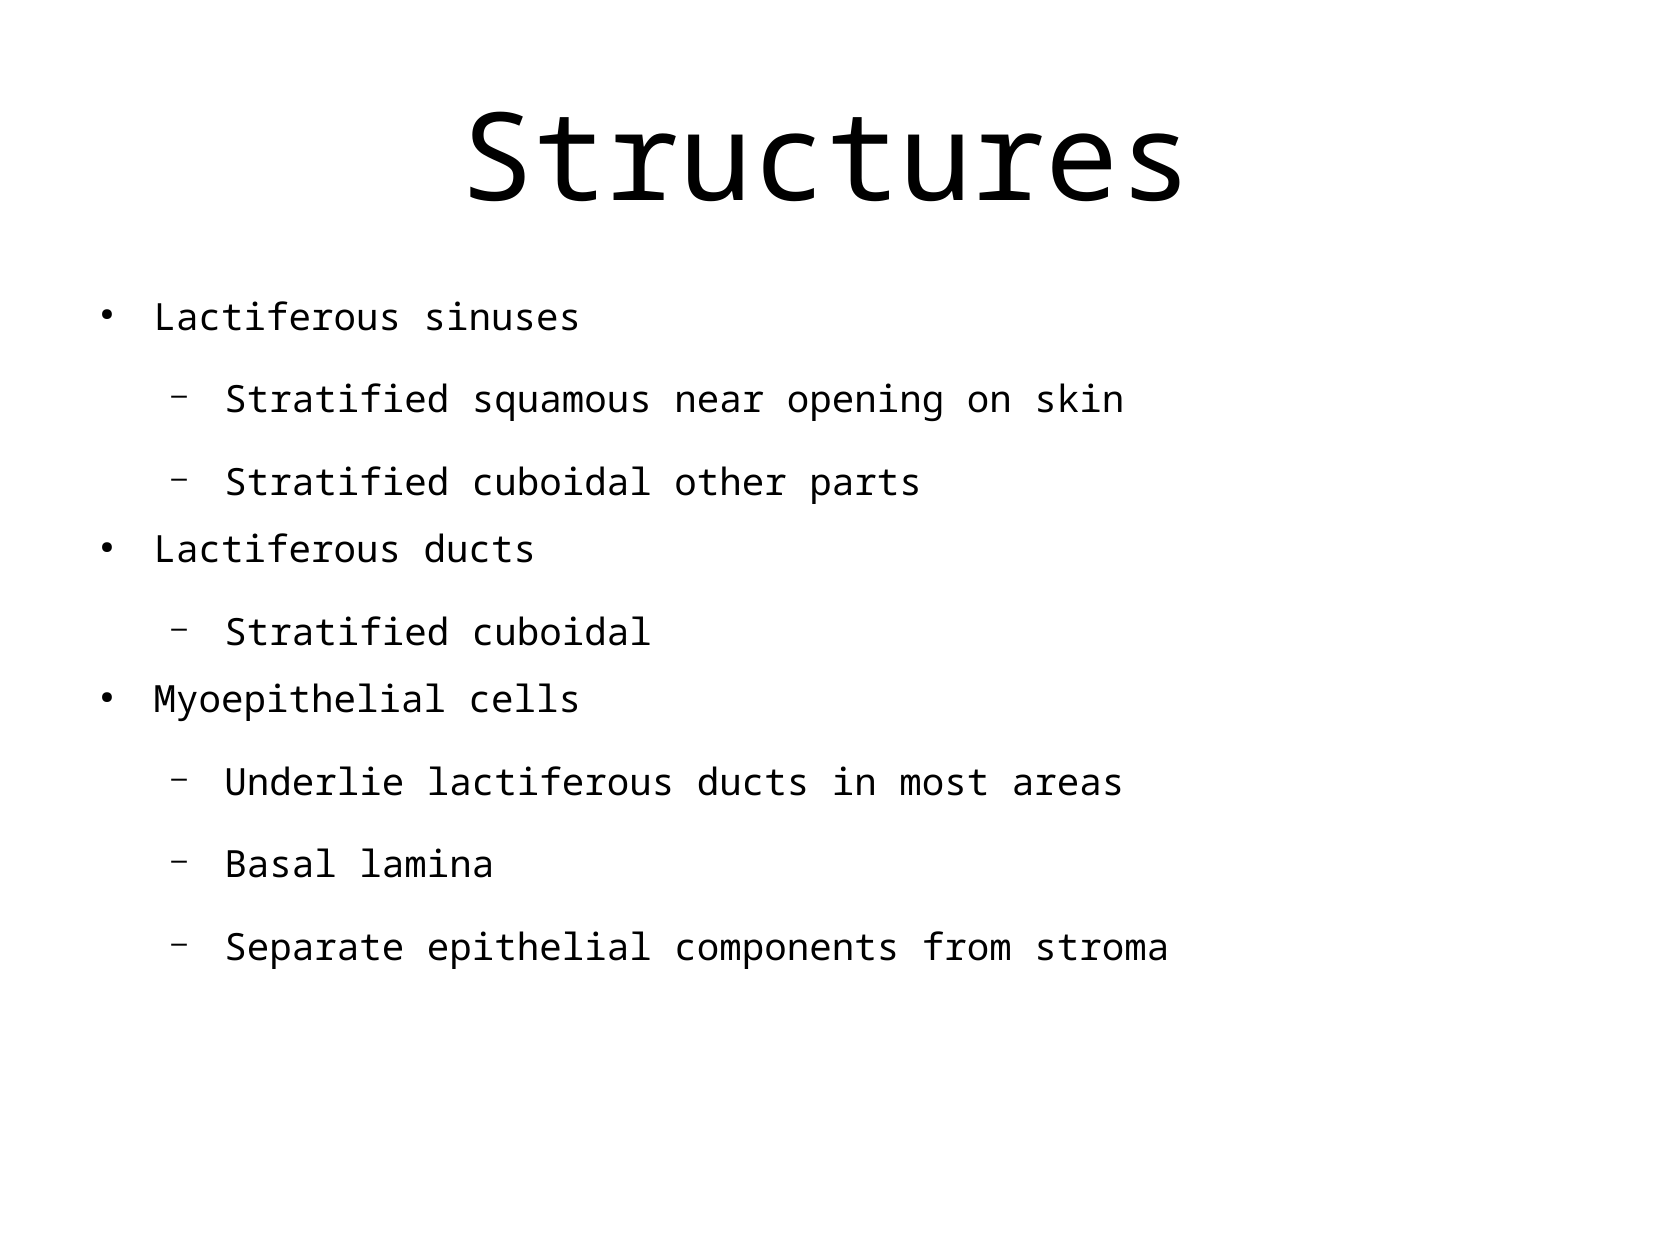

# Structures
Lactiferous sinuses
Stratified squamous near opening on skin
Stratified cuboidal other parts
Lactiferous ducts
Stratified cuboidal
Myoepithelial cells
Underlie lactiferous ducts in most areas
Basal lamina
Separate epithelial components from stroma